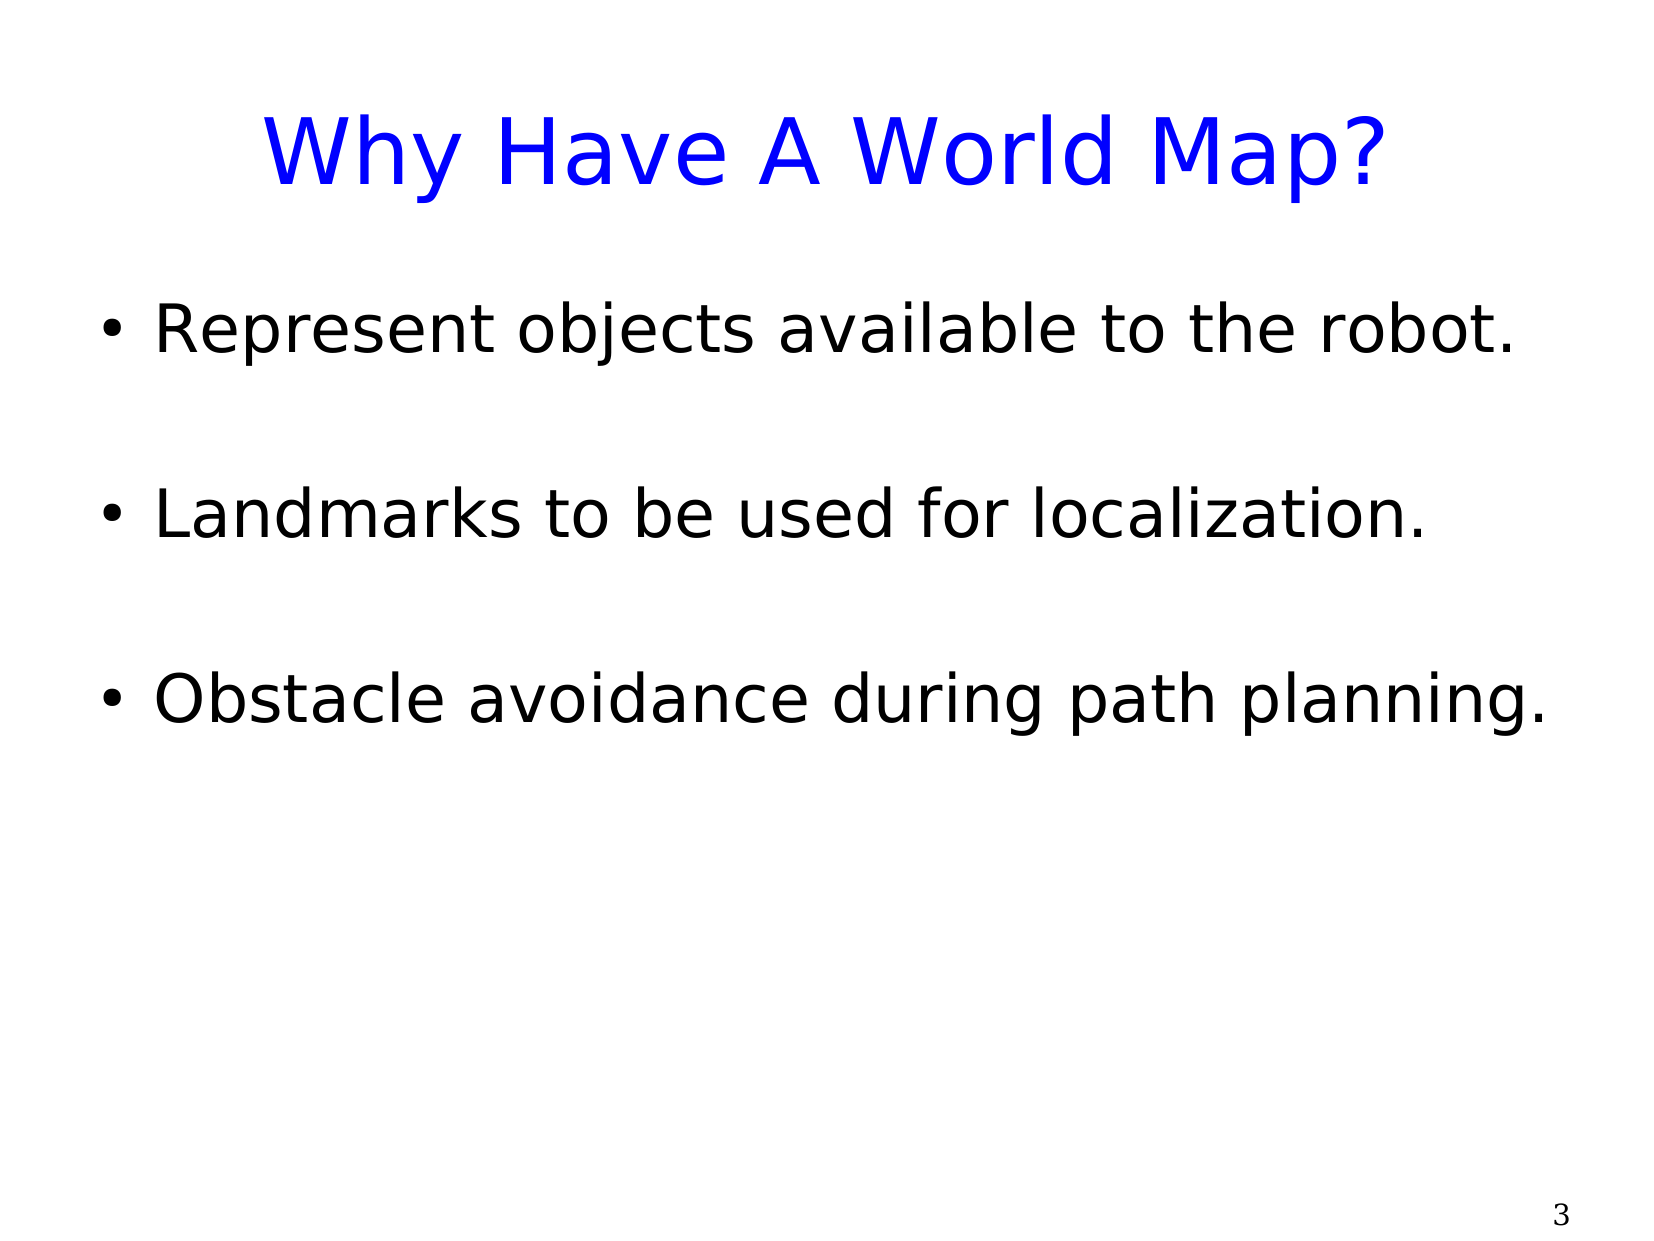

# Why Have A World Map?
Represent objects available to the robot.
Landmarks to be used for localization.
Obstacle avoidance during path planning.
3